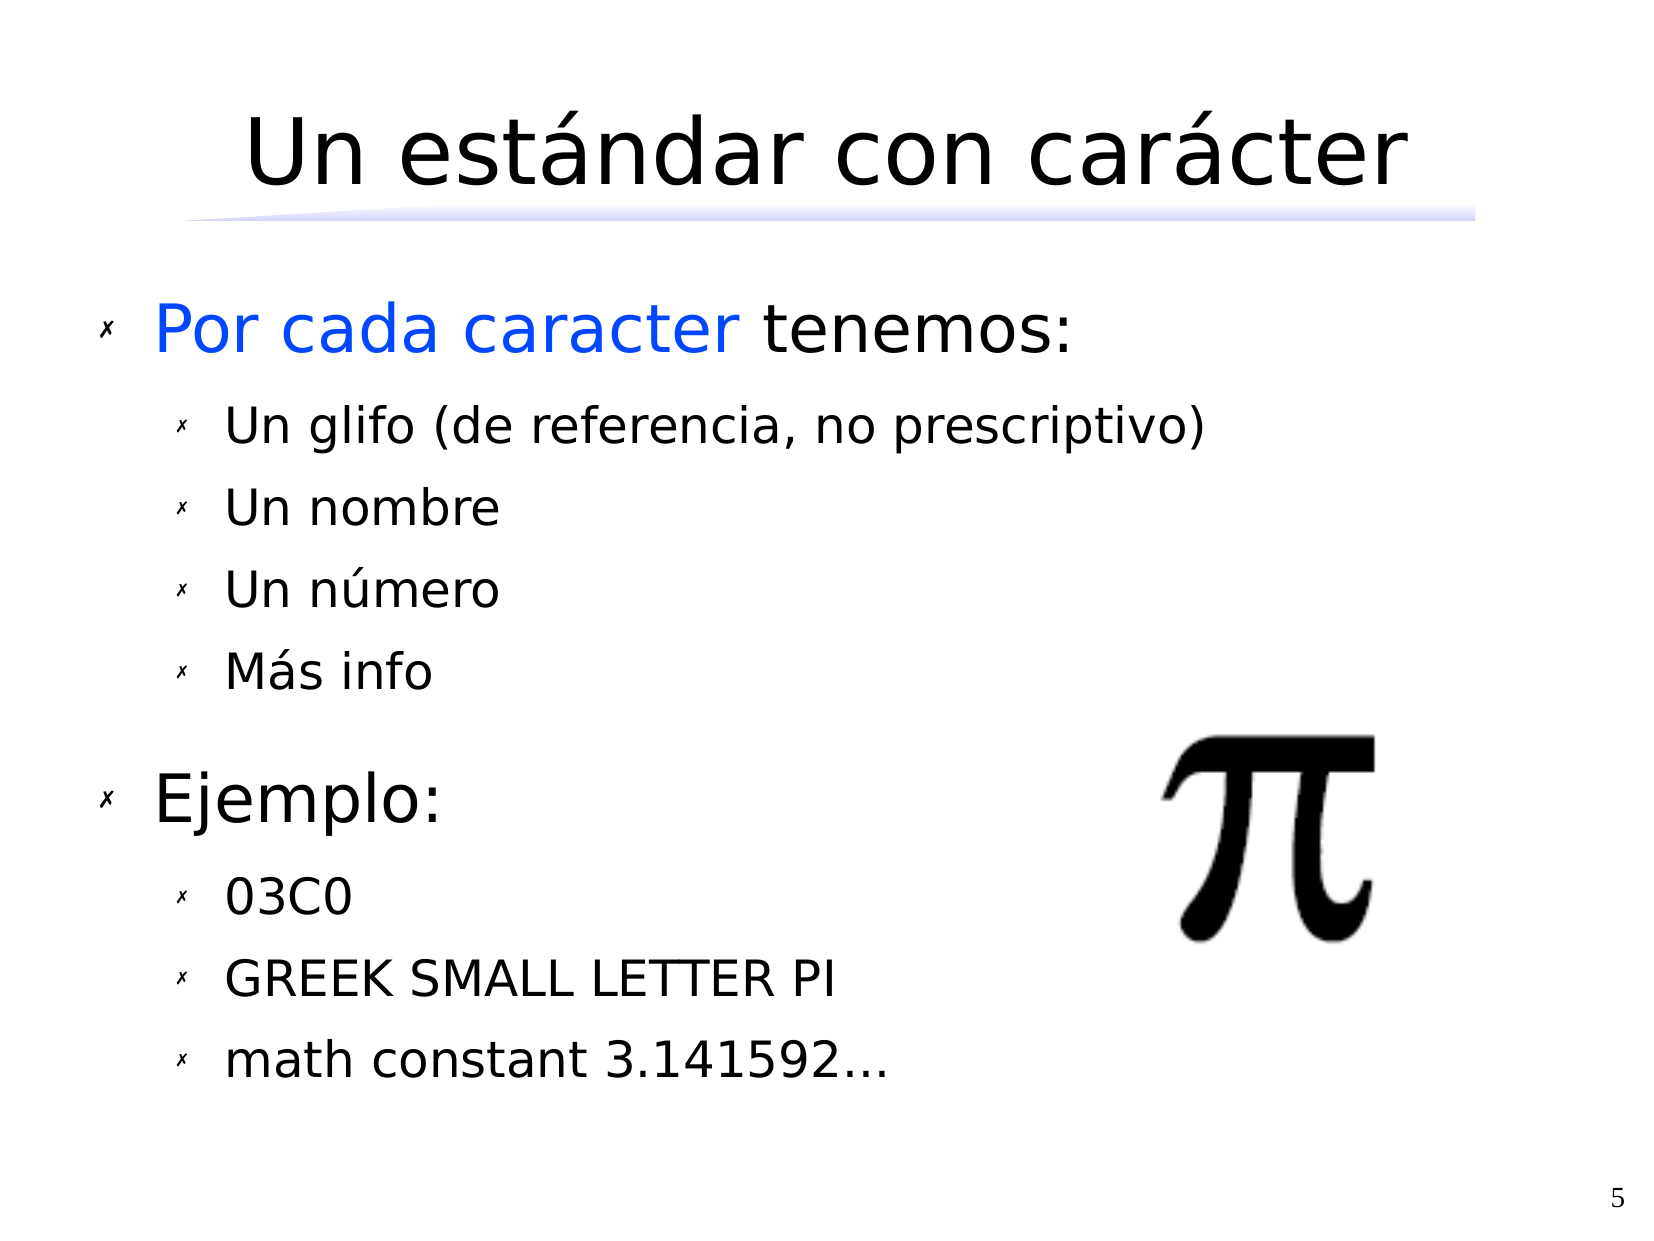

# Un estándar con carácter
Por cada caracter tenemos:
Un glifo (de referencia, no prescriptivo)
Un nombre
Un número
Más info
Ejemplo:
03C0
GREEK SMALL LETTER PI
math constant 3.141592...
5